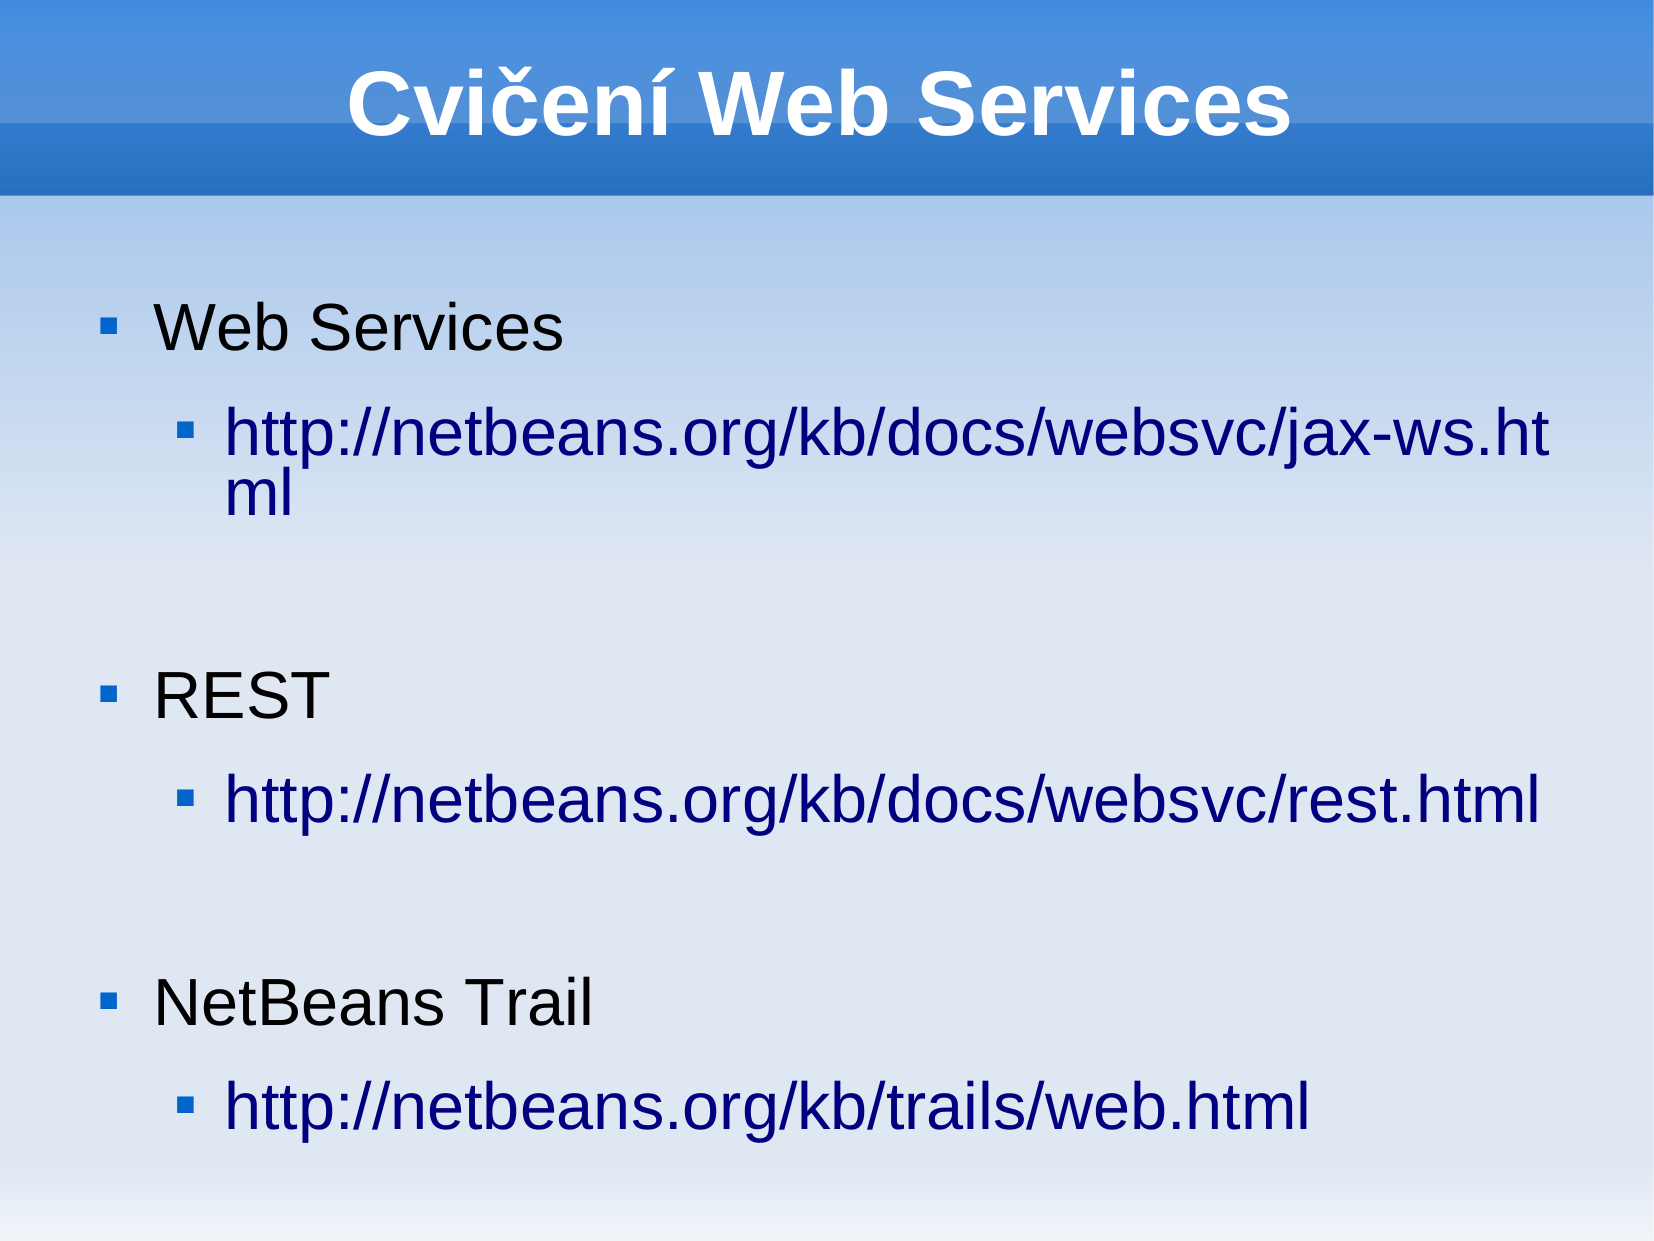

# Cvičení Web Services
Web Services
http://netbeans.org/kb/docs/websvc/jax-ws.html
REST
http://netbeans.org/kb/docs/websvc/rest.html
NetBeans Trail
http://netbeans.org/kb/trails/web.html